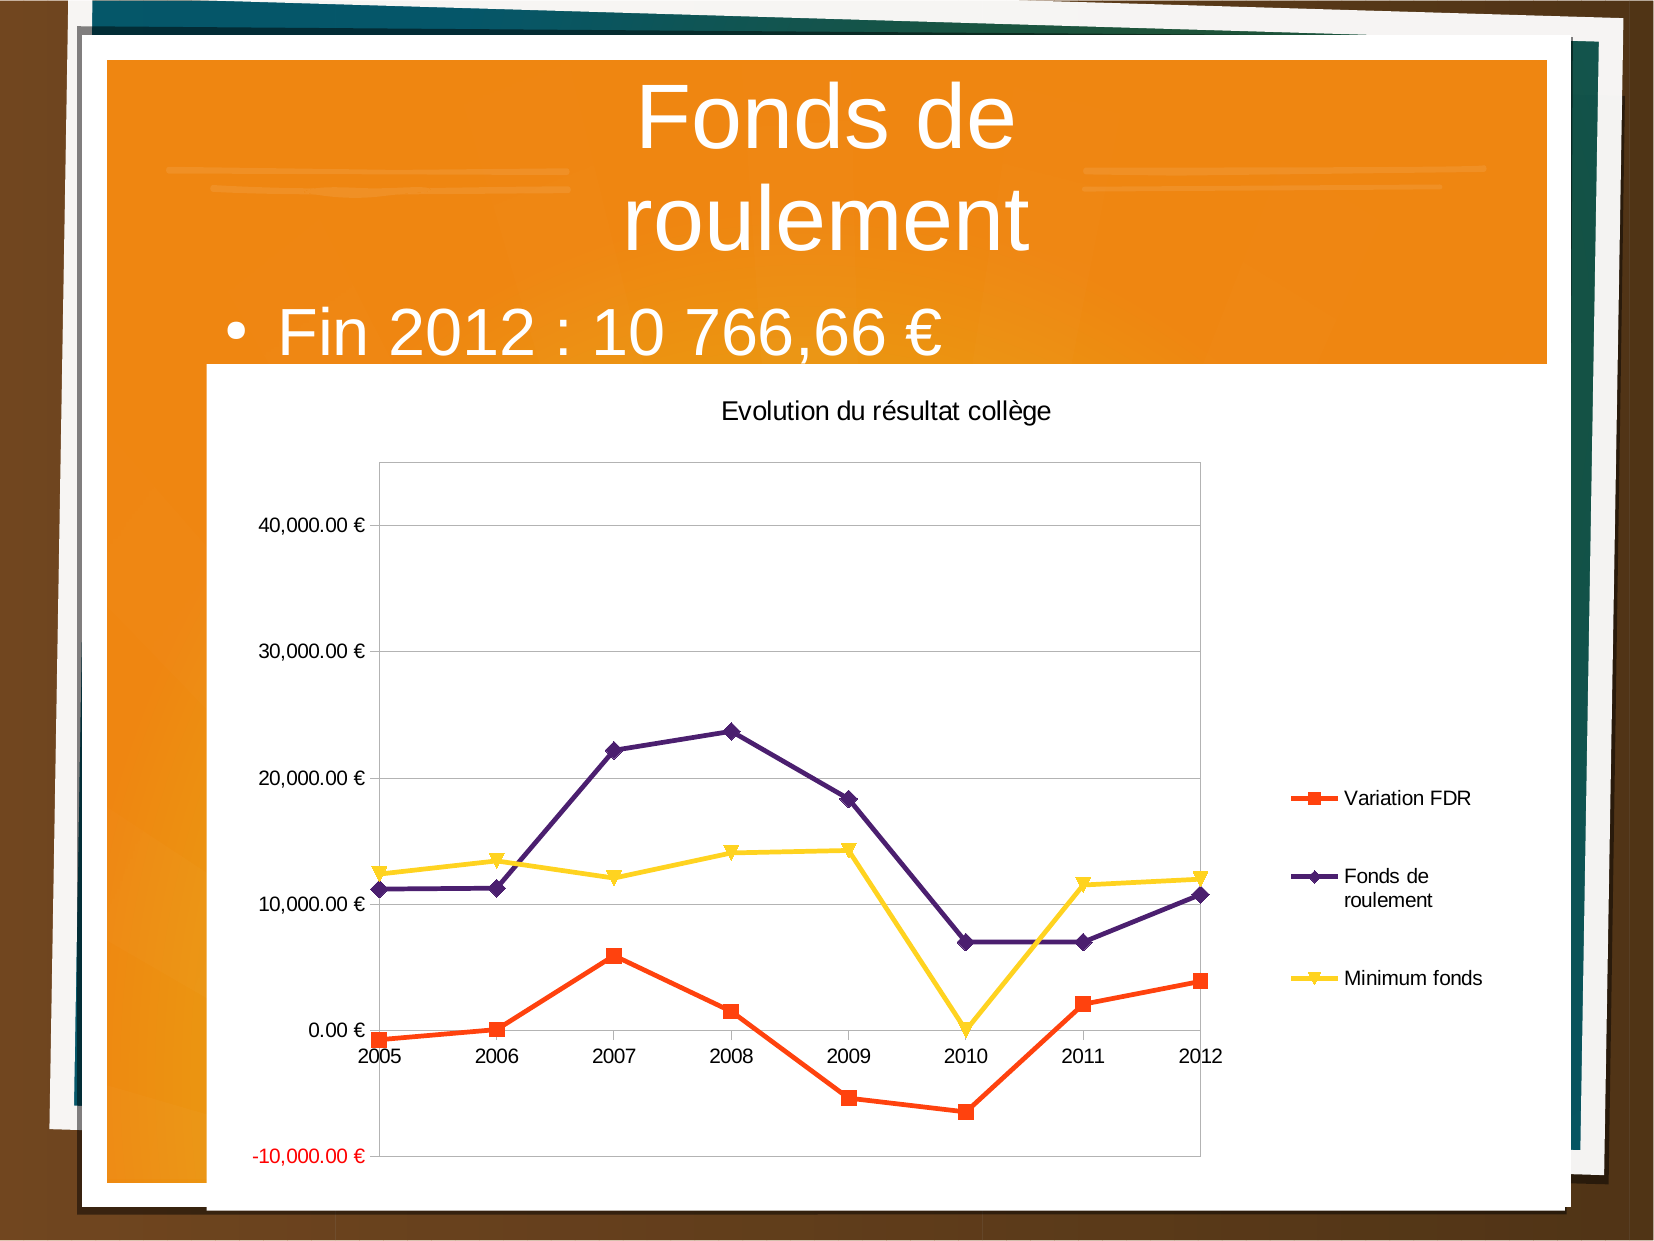

# Fonds de roulement
Fin 2012 : 10 766,66 €
### Chart: Evolution du résultat collège
| Category | Variation FDR | Fonds de roulement | Minimum fonds |
|---|---|---|---|
| 2005 | -734.3 | 11200.28 | 12388.69 |
| 2006 | 69.84 | 11270.12 | 13431.3083333333 |
| 2007 | 5924.98 | 22195.1 | 12067.4025 |
| 2008 | 1506.06000000003 | 23701.16 | 14061.2216666667 |
| 2009 | -5359.63 | 18341.53 | 14259.8883333333 |
| 2010 | -6456.25 | 7000.0 | 9.0 |
| 2011 | 2076.75 | 7000.0 | 11523.0766666667 |
| 2012 | 3885.47 | 10766.0 | 11986.1366666667 |